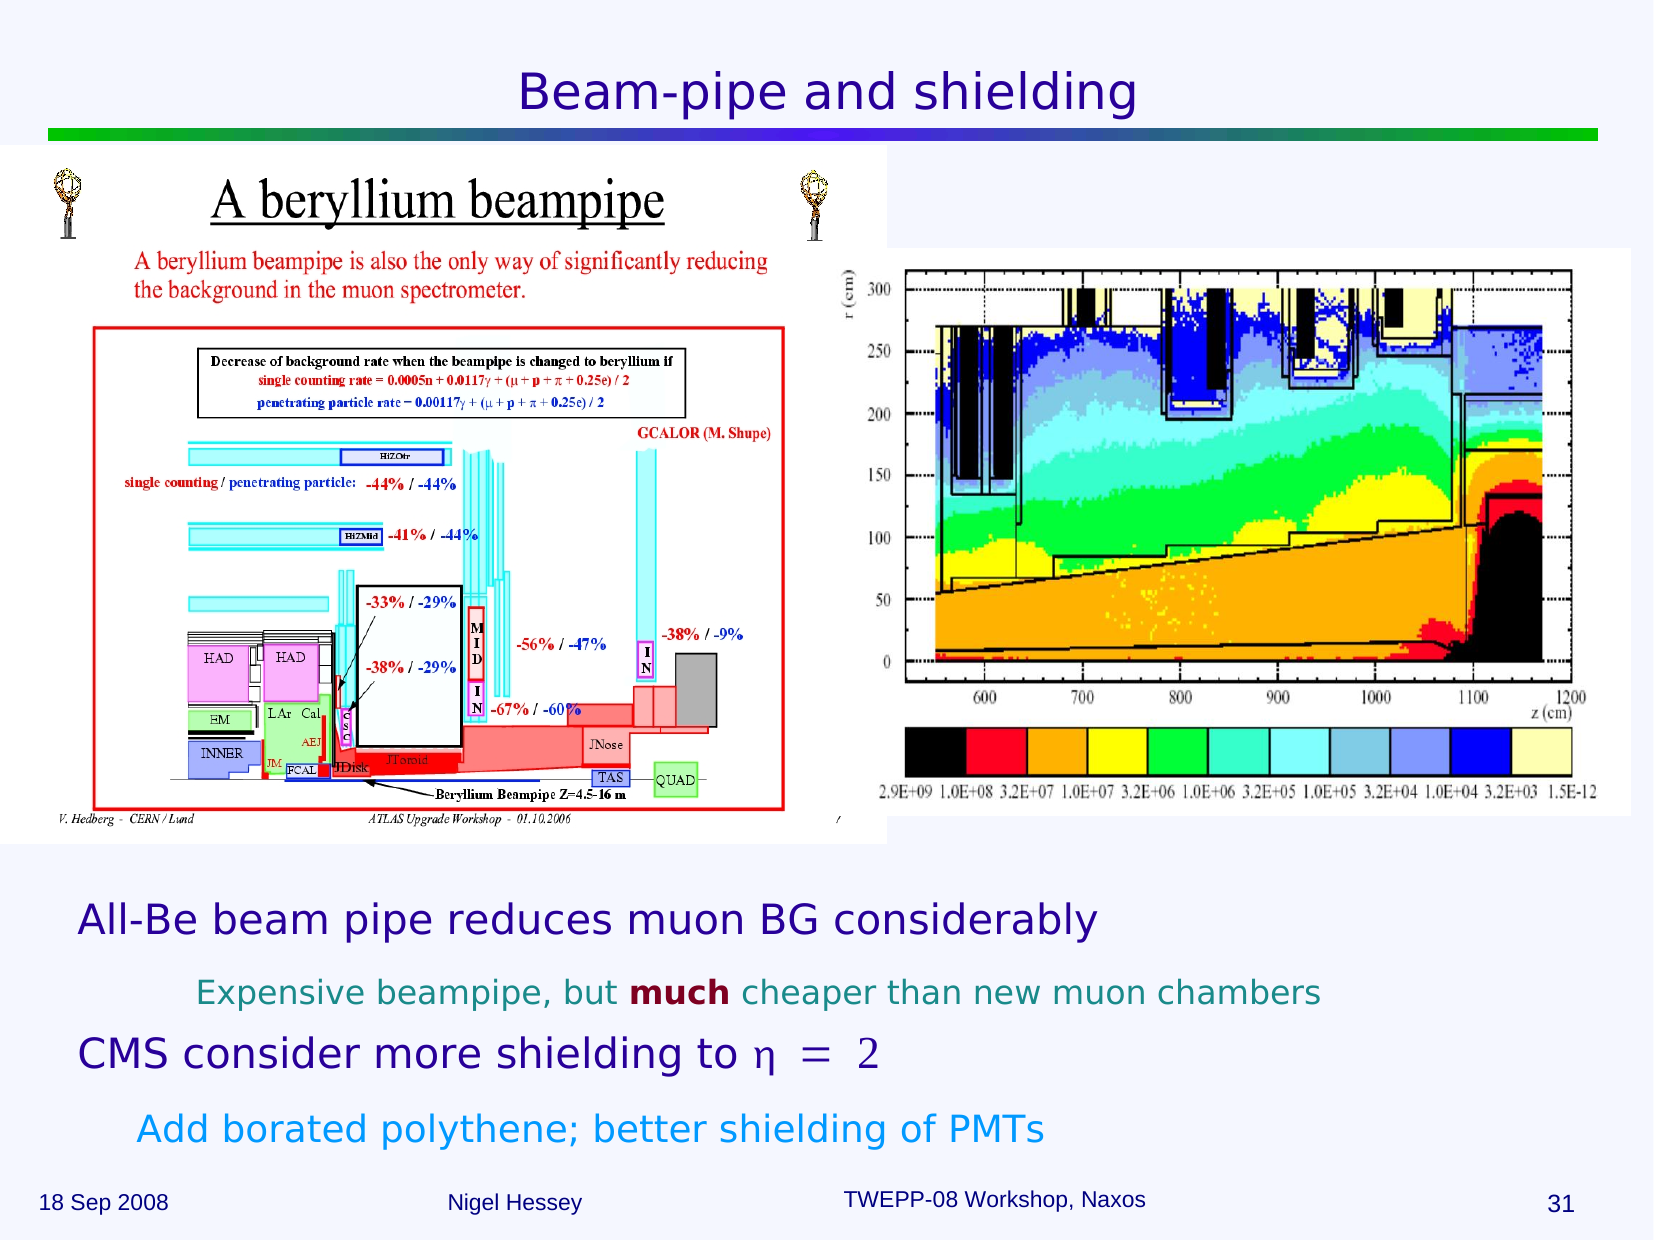

# Beam-pipe and shielding
All-Be beam pipe reduces muon BG considerably
Expensive beampipe, but much cheaper than new muon chambers
CMS consider more shielding to  = 2
Add borated polythene; better shielding of PMTs